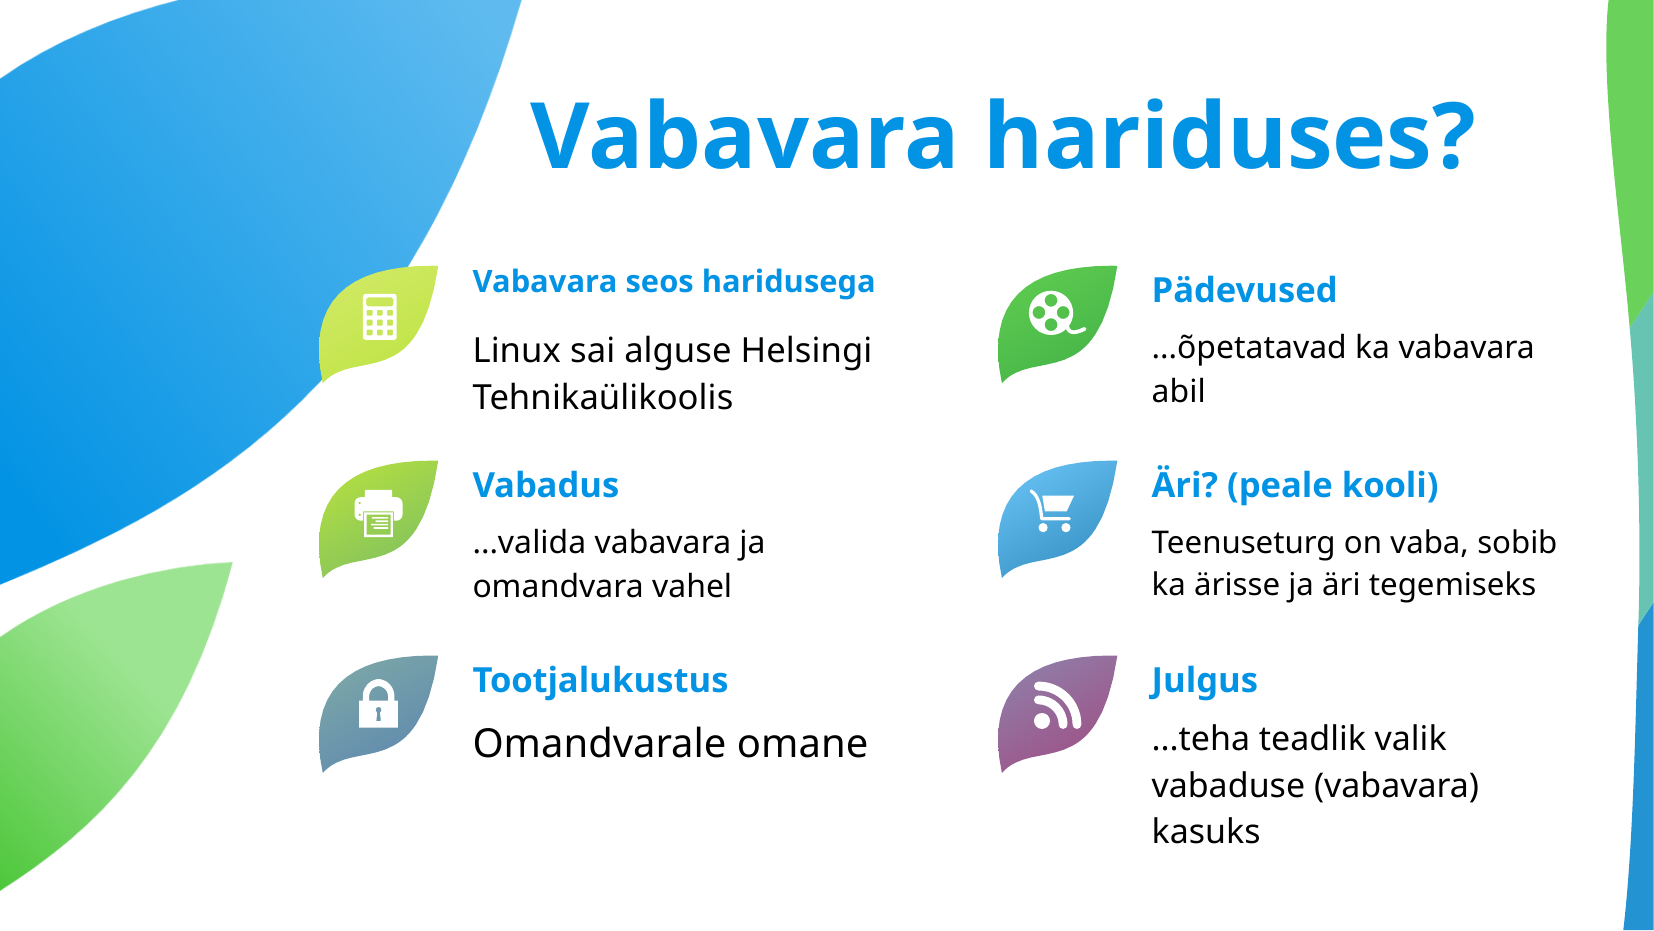

Vabavara hariduses?
# Vabavara seos haridusega
Pädevused
Linux sai alguse Helsingi Tehnikaülikoolis
...õpetatavad ka vabavara abil
Vabadus
Äri? (peale kooli)
...valida vabavara ja omandvara vahel
Teenuseturg on vaba, sobib ka ärisse ja äri tegemiseks
Tootjalukustus
Julgus
Omandvarale omane
...teha teadlik valik vabaduse (vabavara) kasuks